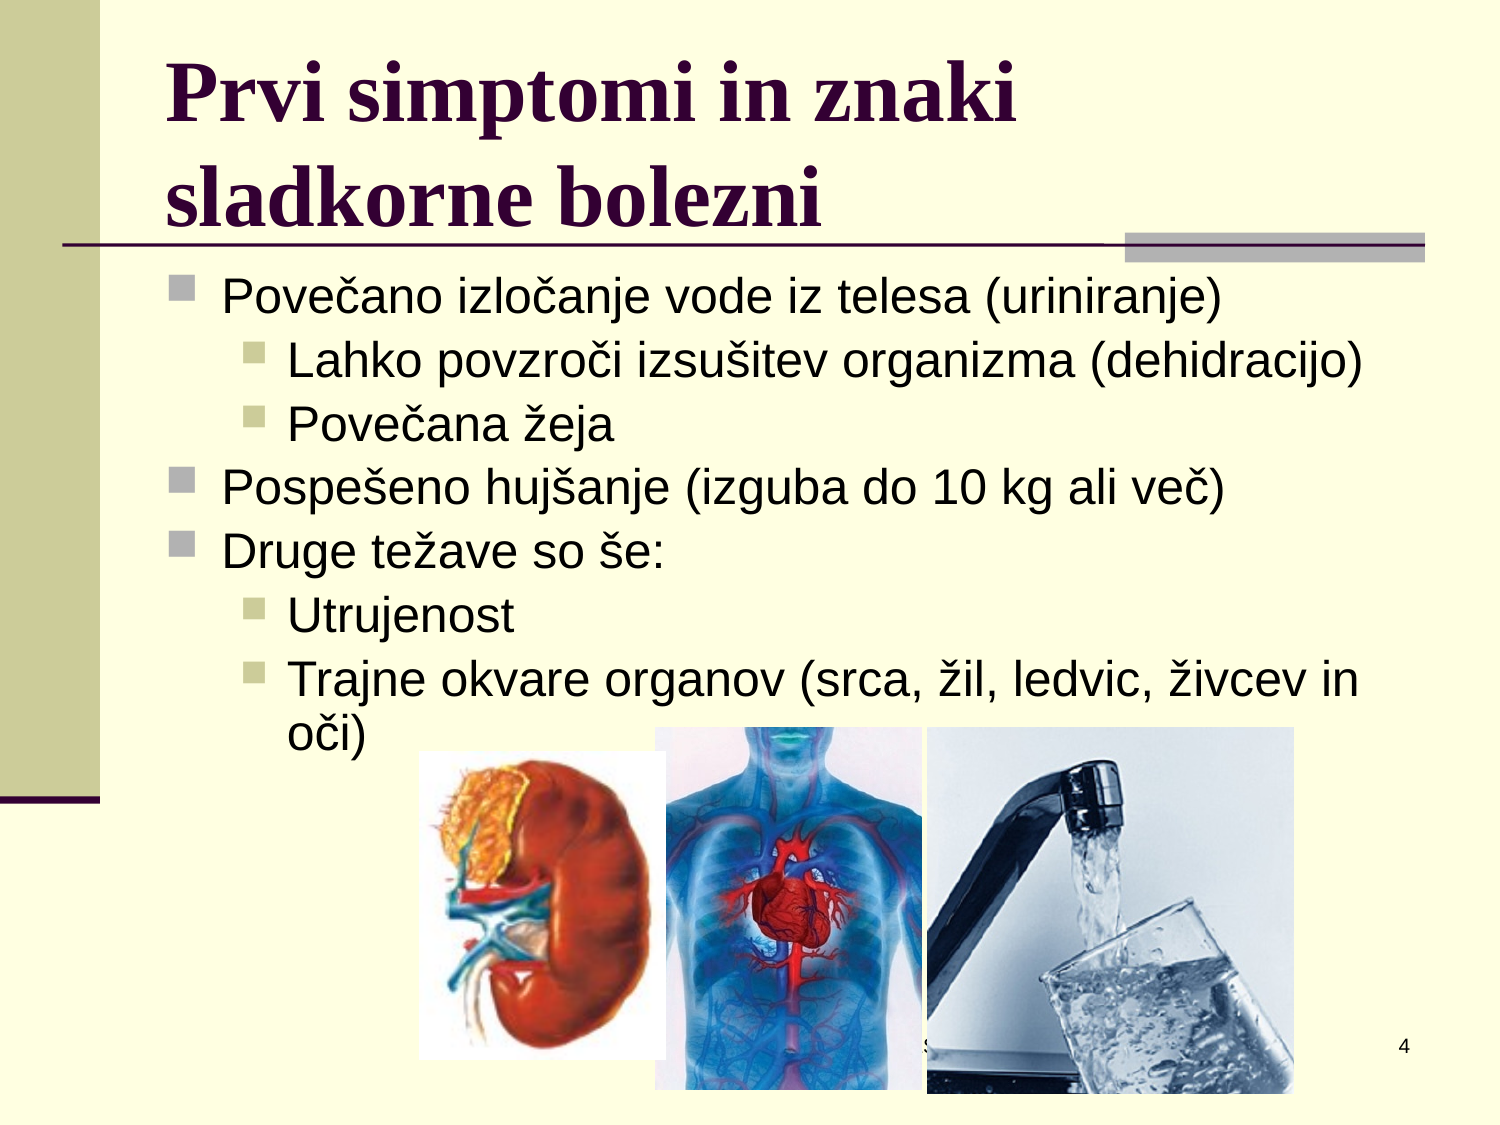

# Prvi simptomi in znaki sladkorne bolezni
Povečano izločanje vode iz telesa (uriniranje)
Lahko povzroči izsušitev organizma (dehidracijo)
Povečana žeja
Pospešeno hujšanje (izguba do 10 kg ali več)
Druge težave so še:
Utrujenost
Trajne okvare organov (srca, žil, ledvic, živcev in oči)
Seminarska naloga-DIABETES